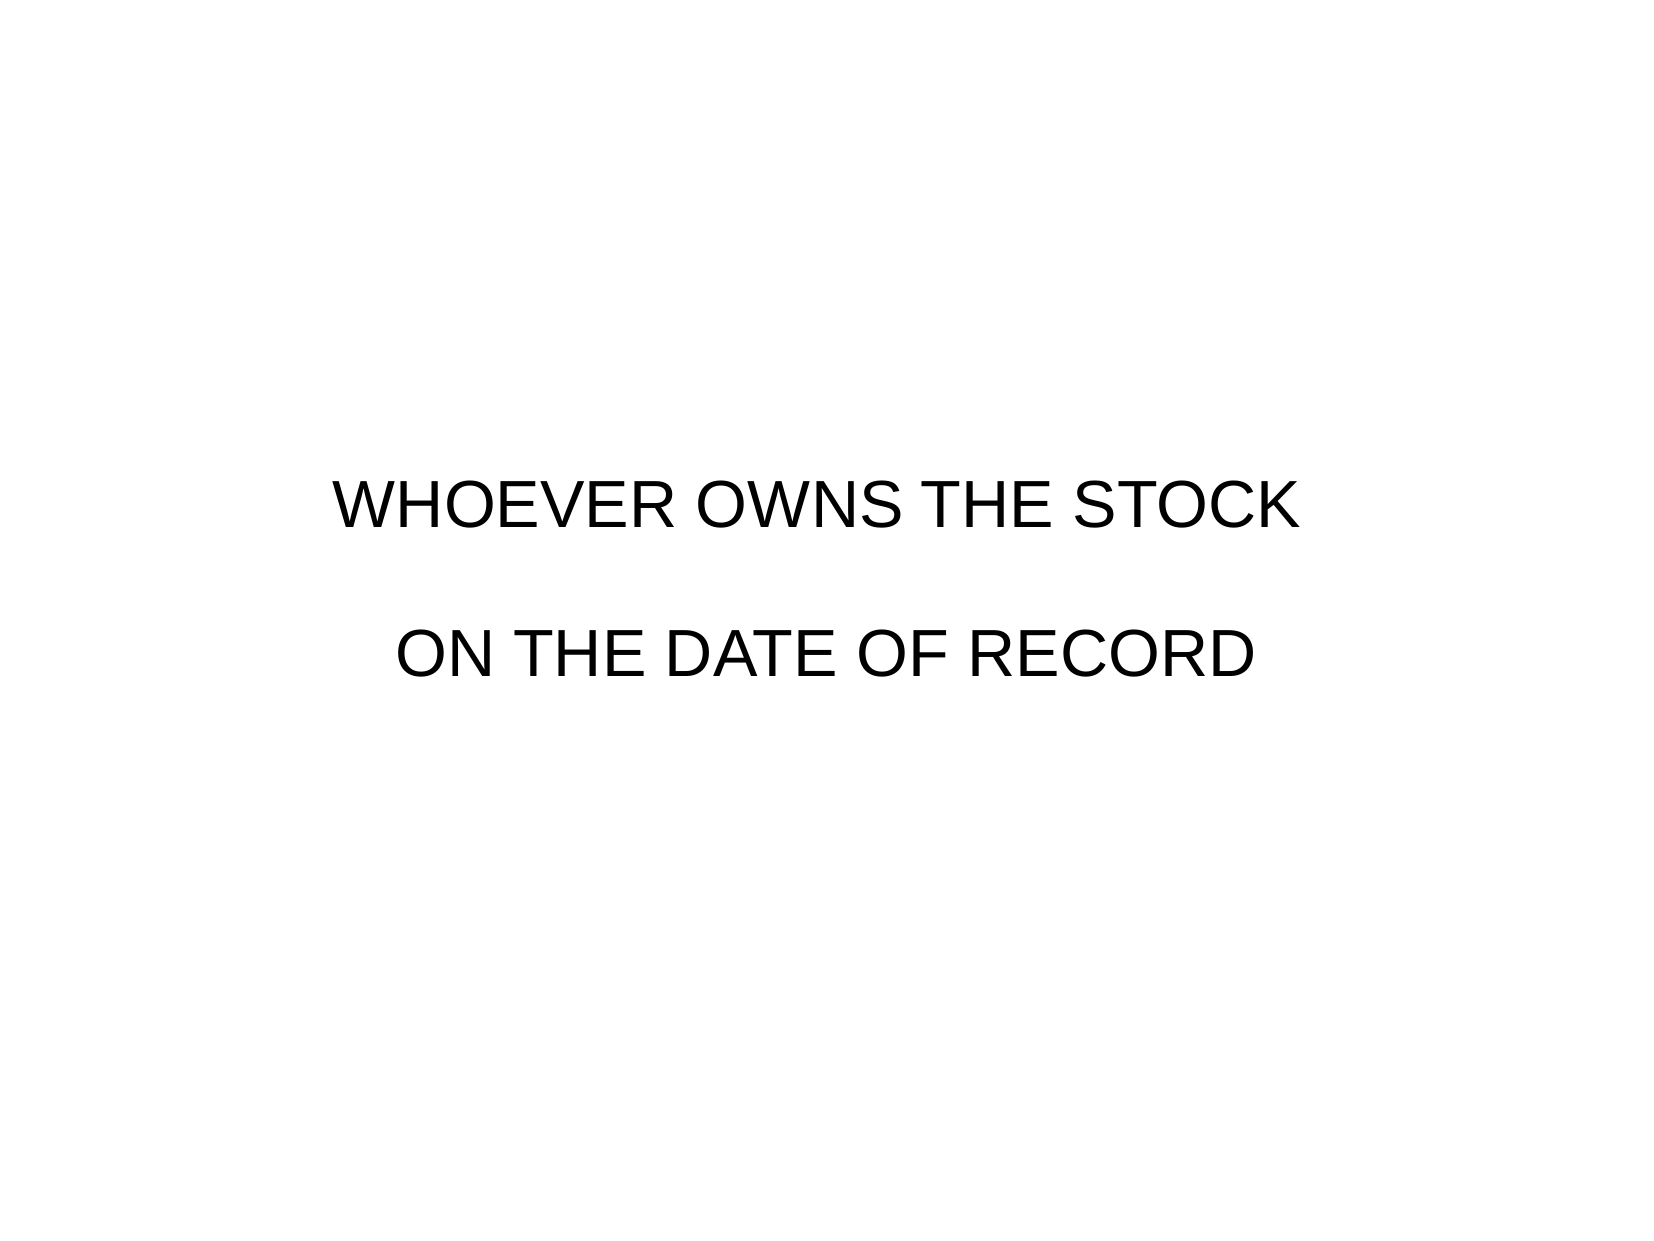

# WHOEVER OWNS THE STOCK
ON THE DATE OF RECORD